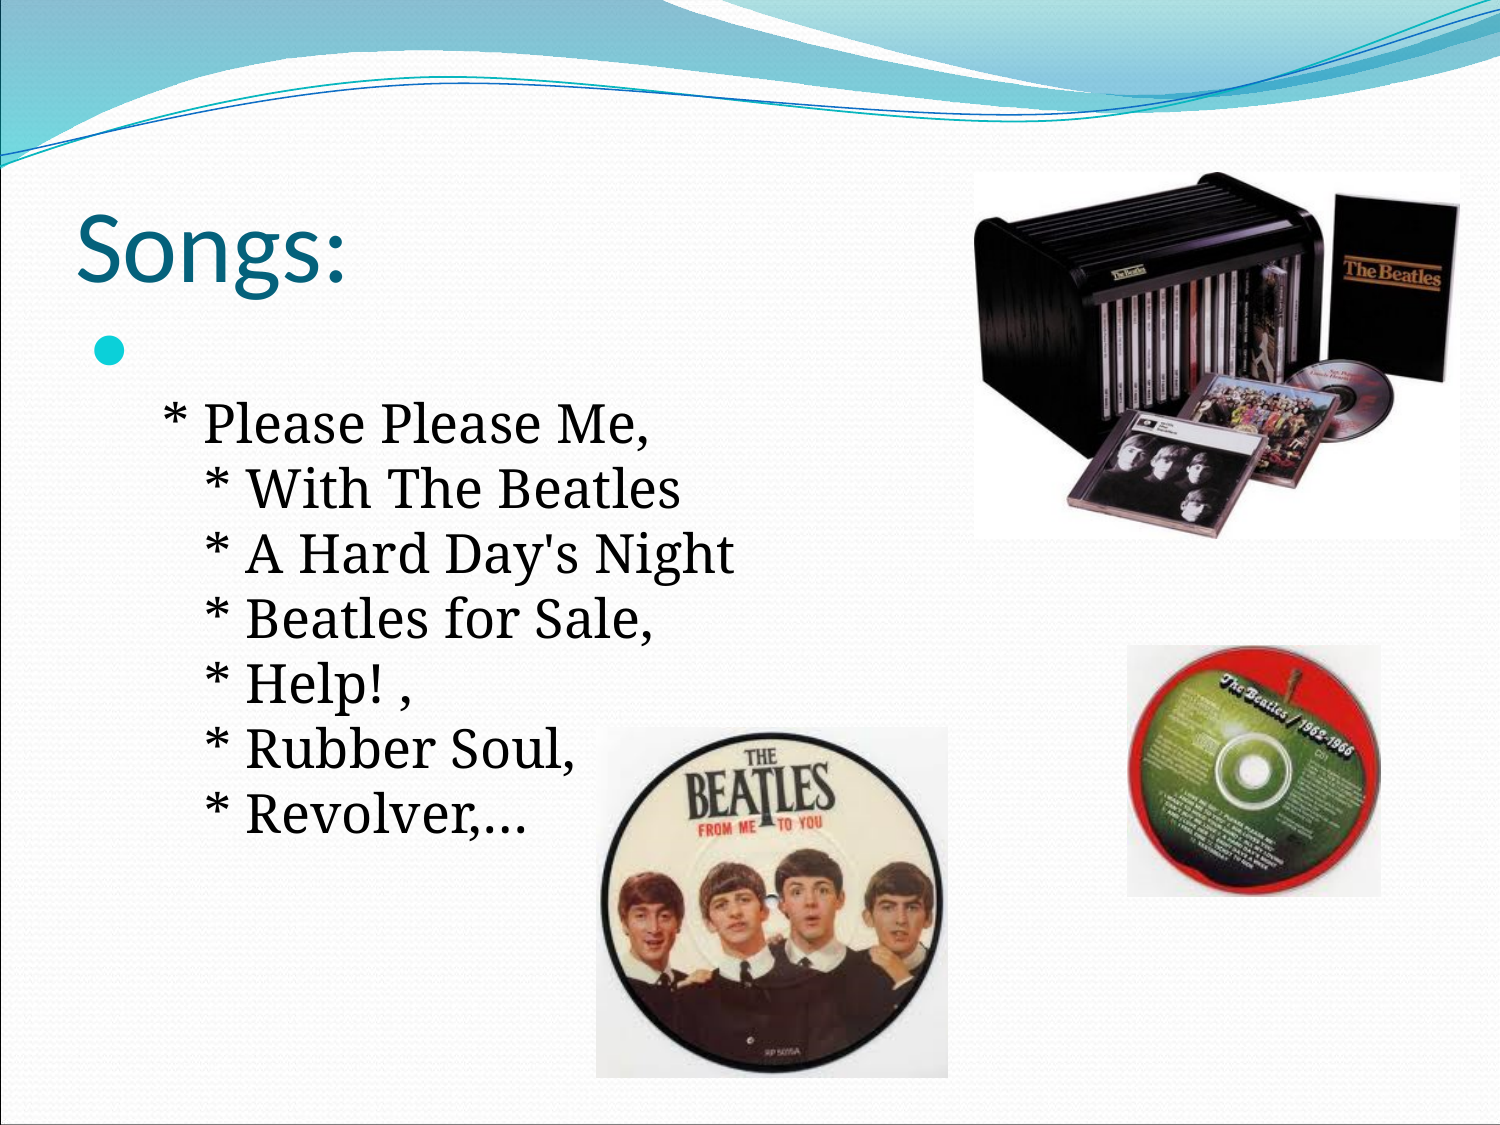

# Songs:
  * Please Please Me,
     * With The Beatles
     * A Hard Day's Night
     * Beatles for Sale,
     * Help! ,
     * Rubber Soul,
     * Revolver,…